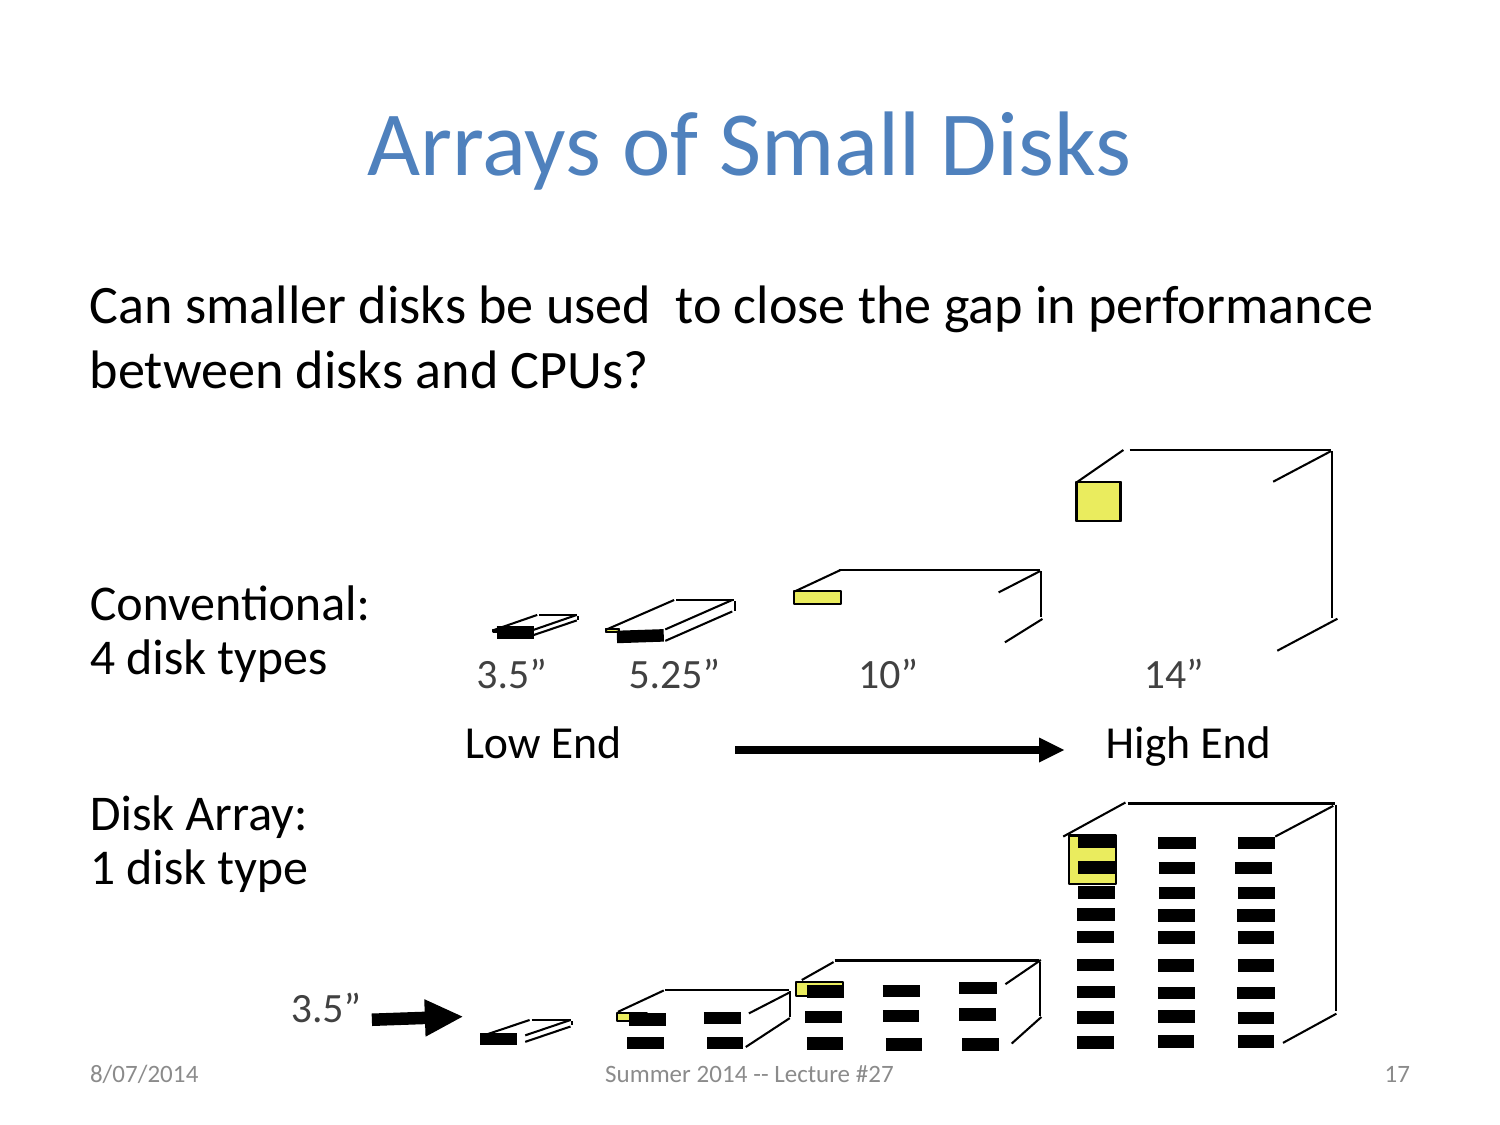

# Arrays of Small Disks
Can smaller disks be used to close the gap in performance between disks and CPUs?
Conventional:
4 disk types
3.5”
5.25”
10”
14”
Low End						 High End
Disk Array:
1 disk type
3.5”
8/07/2014
Summer 2014 -- Lecture #27